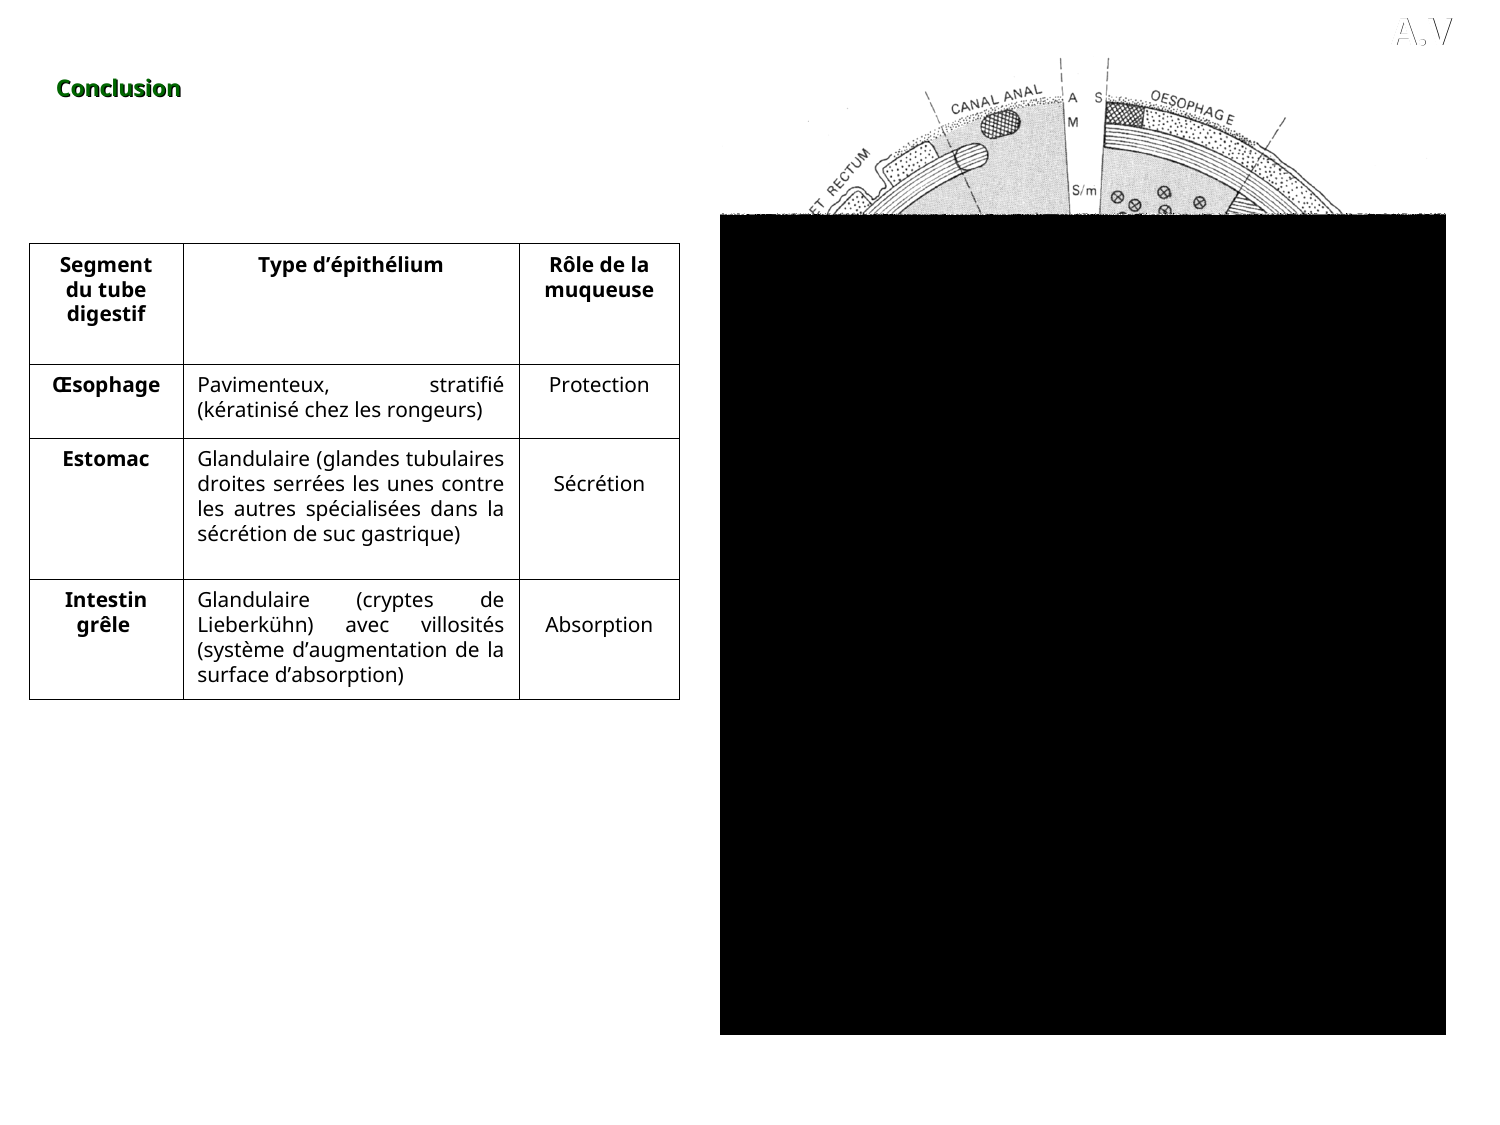

A.V
Conclusion
| Segment du tube digestif | Type d’épithélium | Rôle de la muqueuse |
| --- | --- | --- |
| Œsophage | Pavimenteux, stratifié (kératinisé chez les rongeurs) | Protection |
| Estomac | Glandulaire (glandes tubulaires droites serrées les unes contre les autres spécialisées dans la sécrétion de suc gastrique) | Sécrétion |
| Intestin grêle | Glandulaire (cryptes de Lieberkühn) avec villosités (système d’augmentation de la surface d’absorption) | Absorption |